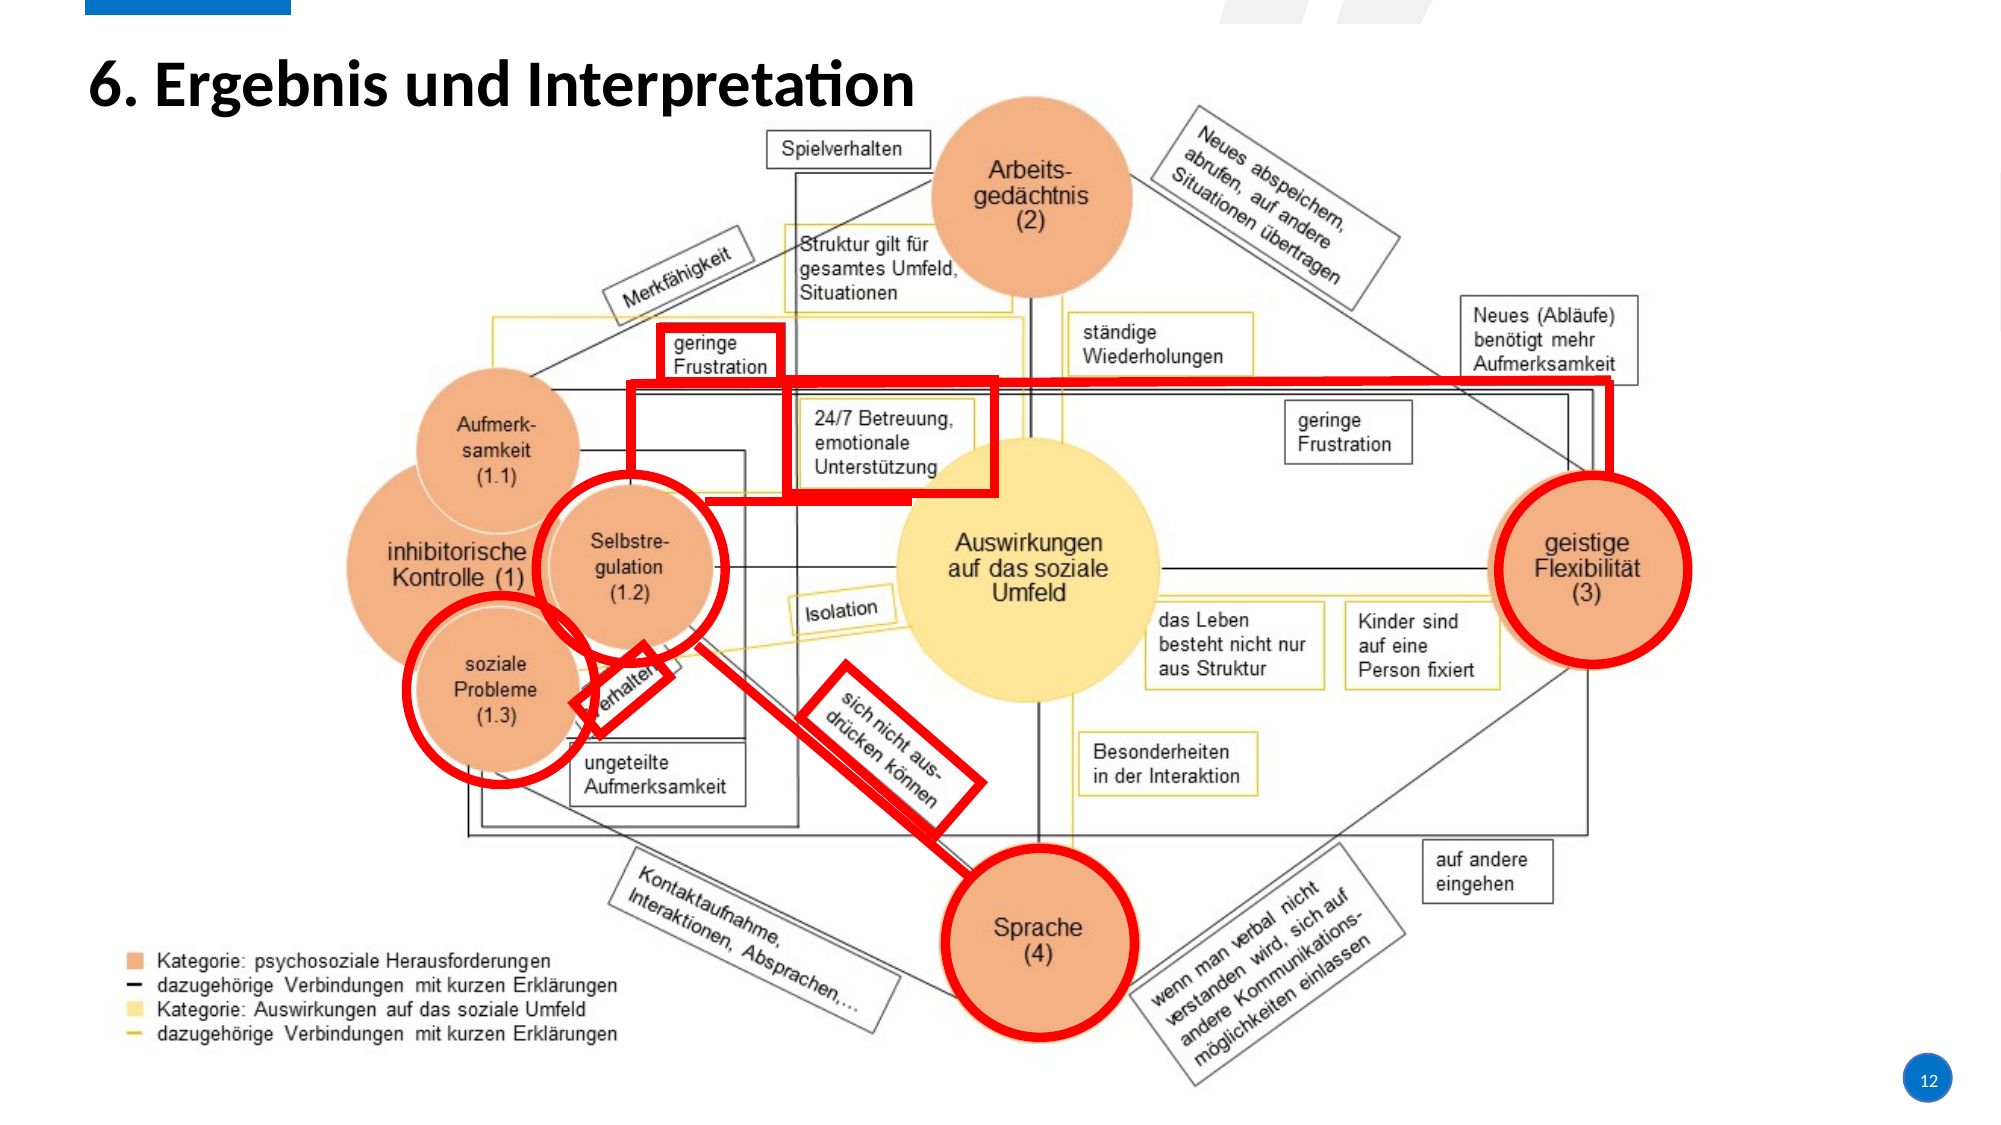

6. Ergebnis und Interpretation
13
12
7